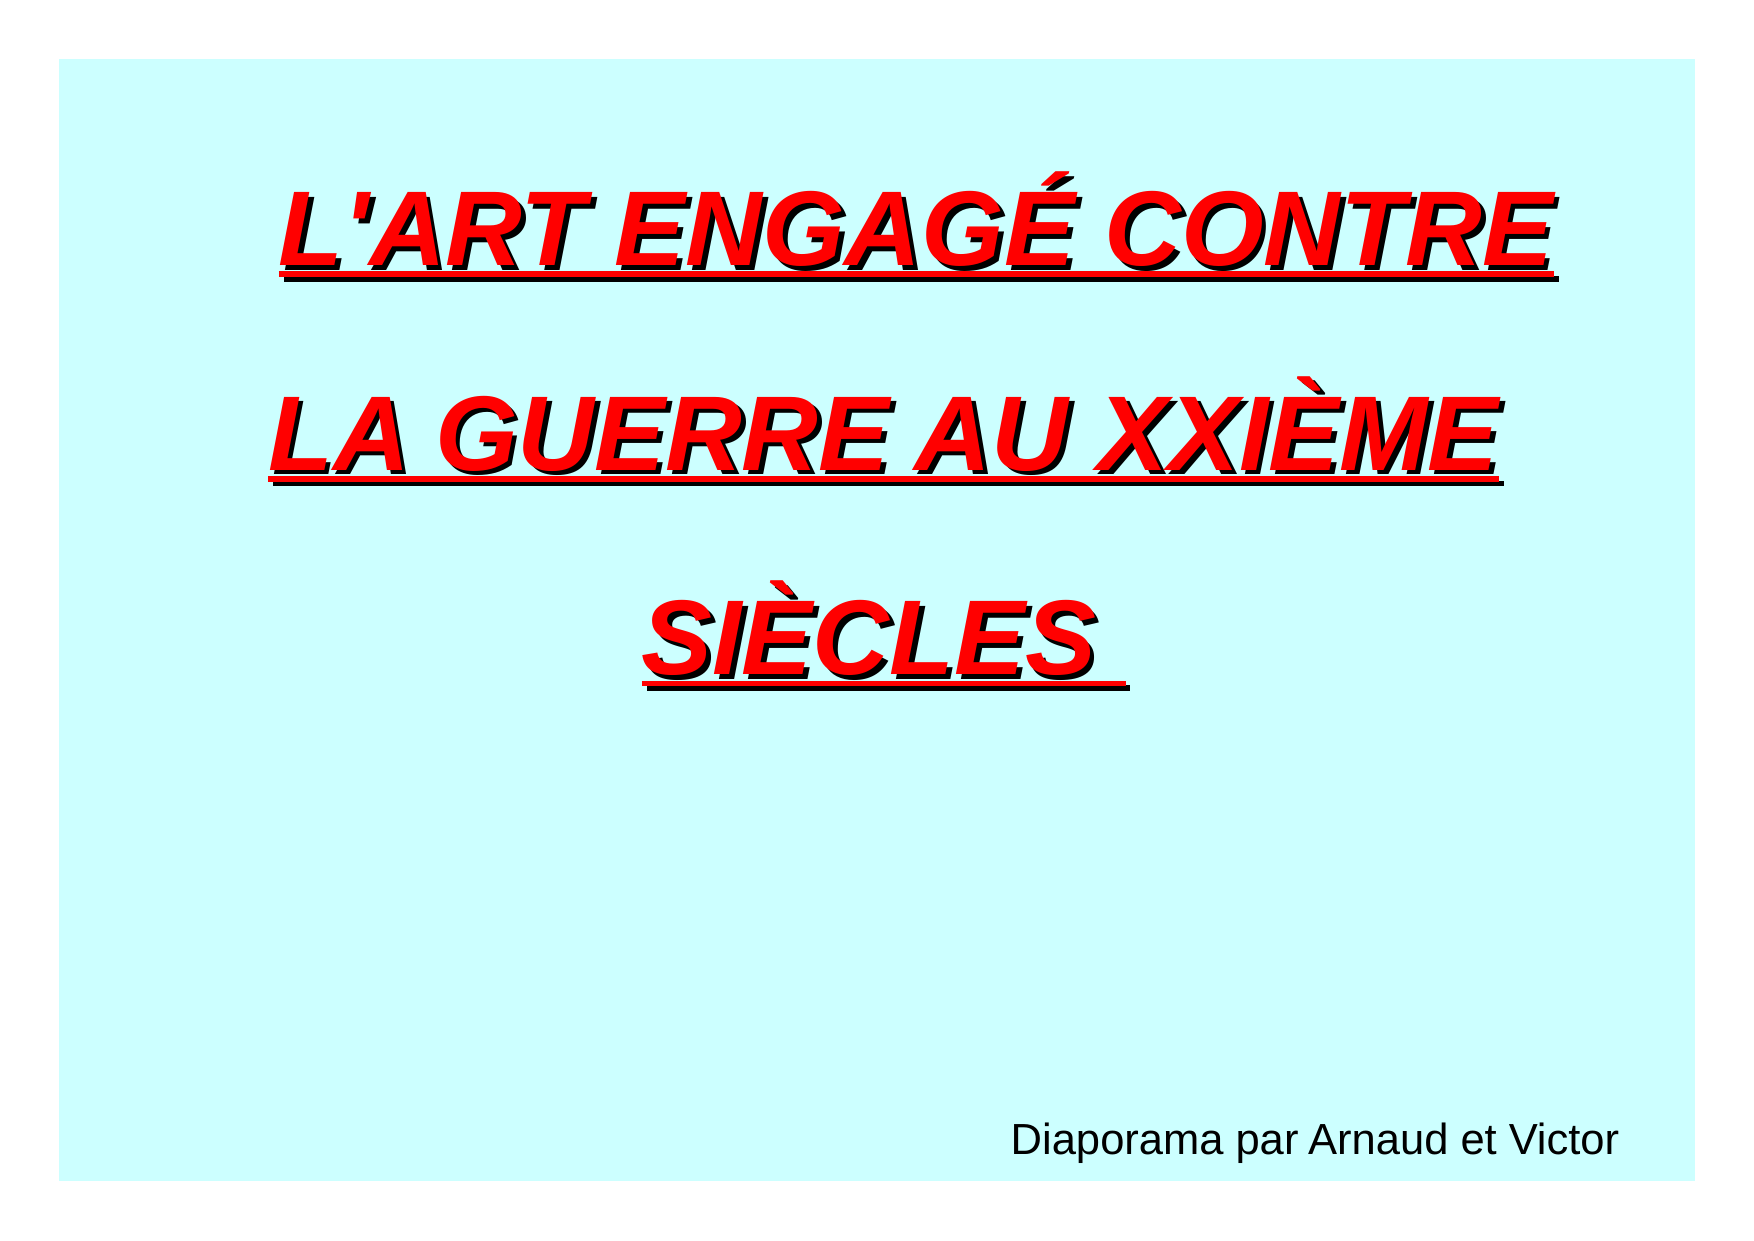

L'ART ENGAGÉ CONTRE LA GUERRE AU XXIÈME SIÈCLES
Diaporama par Arnaud et Victor